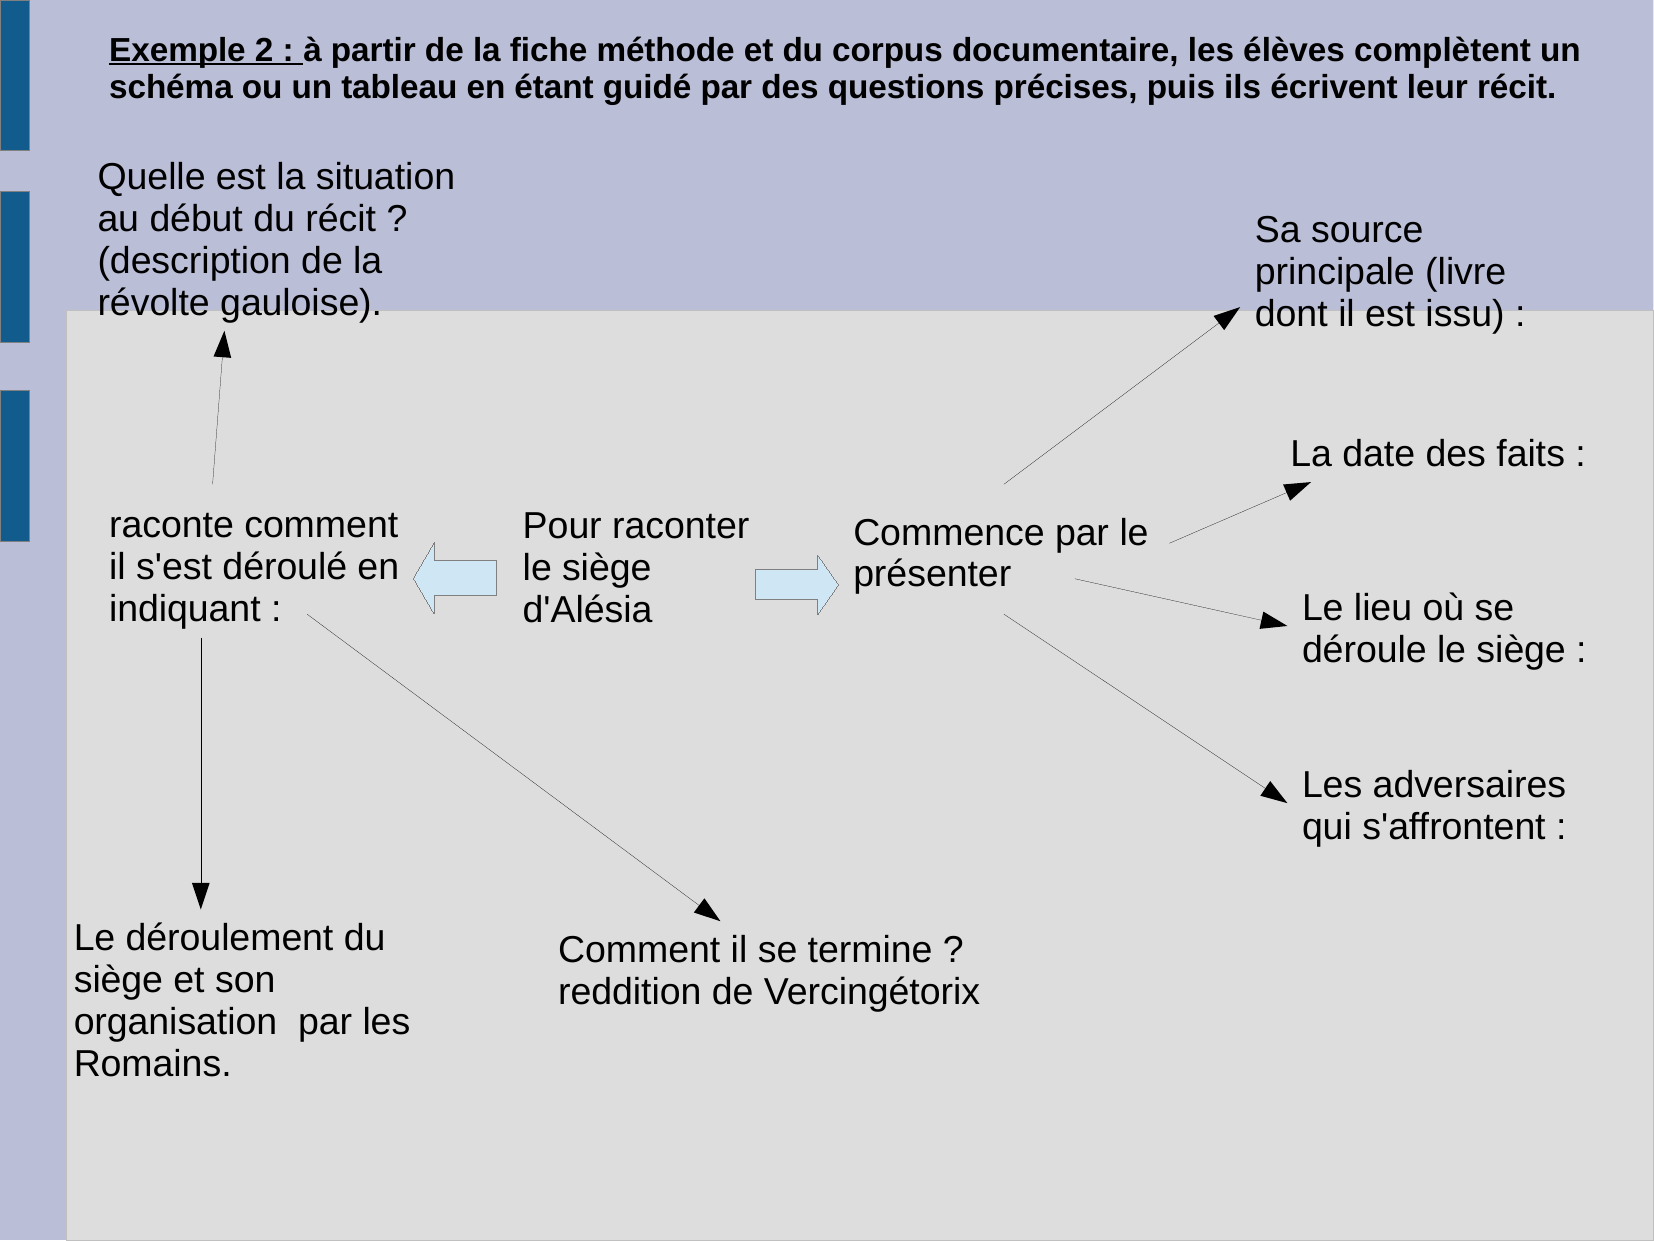

Exemple 2 : à partir de la fiche méthode et du corpus documentaire, les élèves complètent un schéma ou un tableau en étant guidé par des questions précises, puis ils écrivent leur récit.
Quelle est la situation au début du récit ? (description de la révolte gauloise).
Sa source principale (livre dont il est issu) :
La date des faits :
raconte comment il s'est déroulé en indiquant :
Pour raconter le siège d'Alésia
Commence par le présenter
Le lieu où se déroule le siège :
Les adversaires qui s'affrontent :
Le déroulement du siège et son organisation par les Romains.
Comment il se termine ?
reddition de Vercingétorix